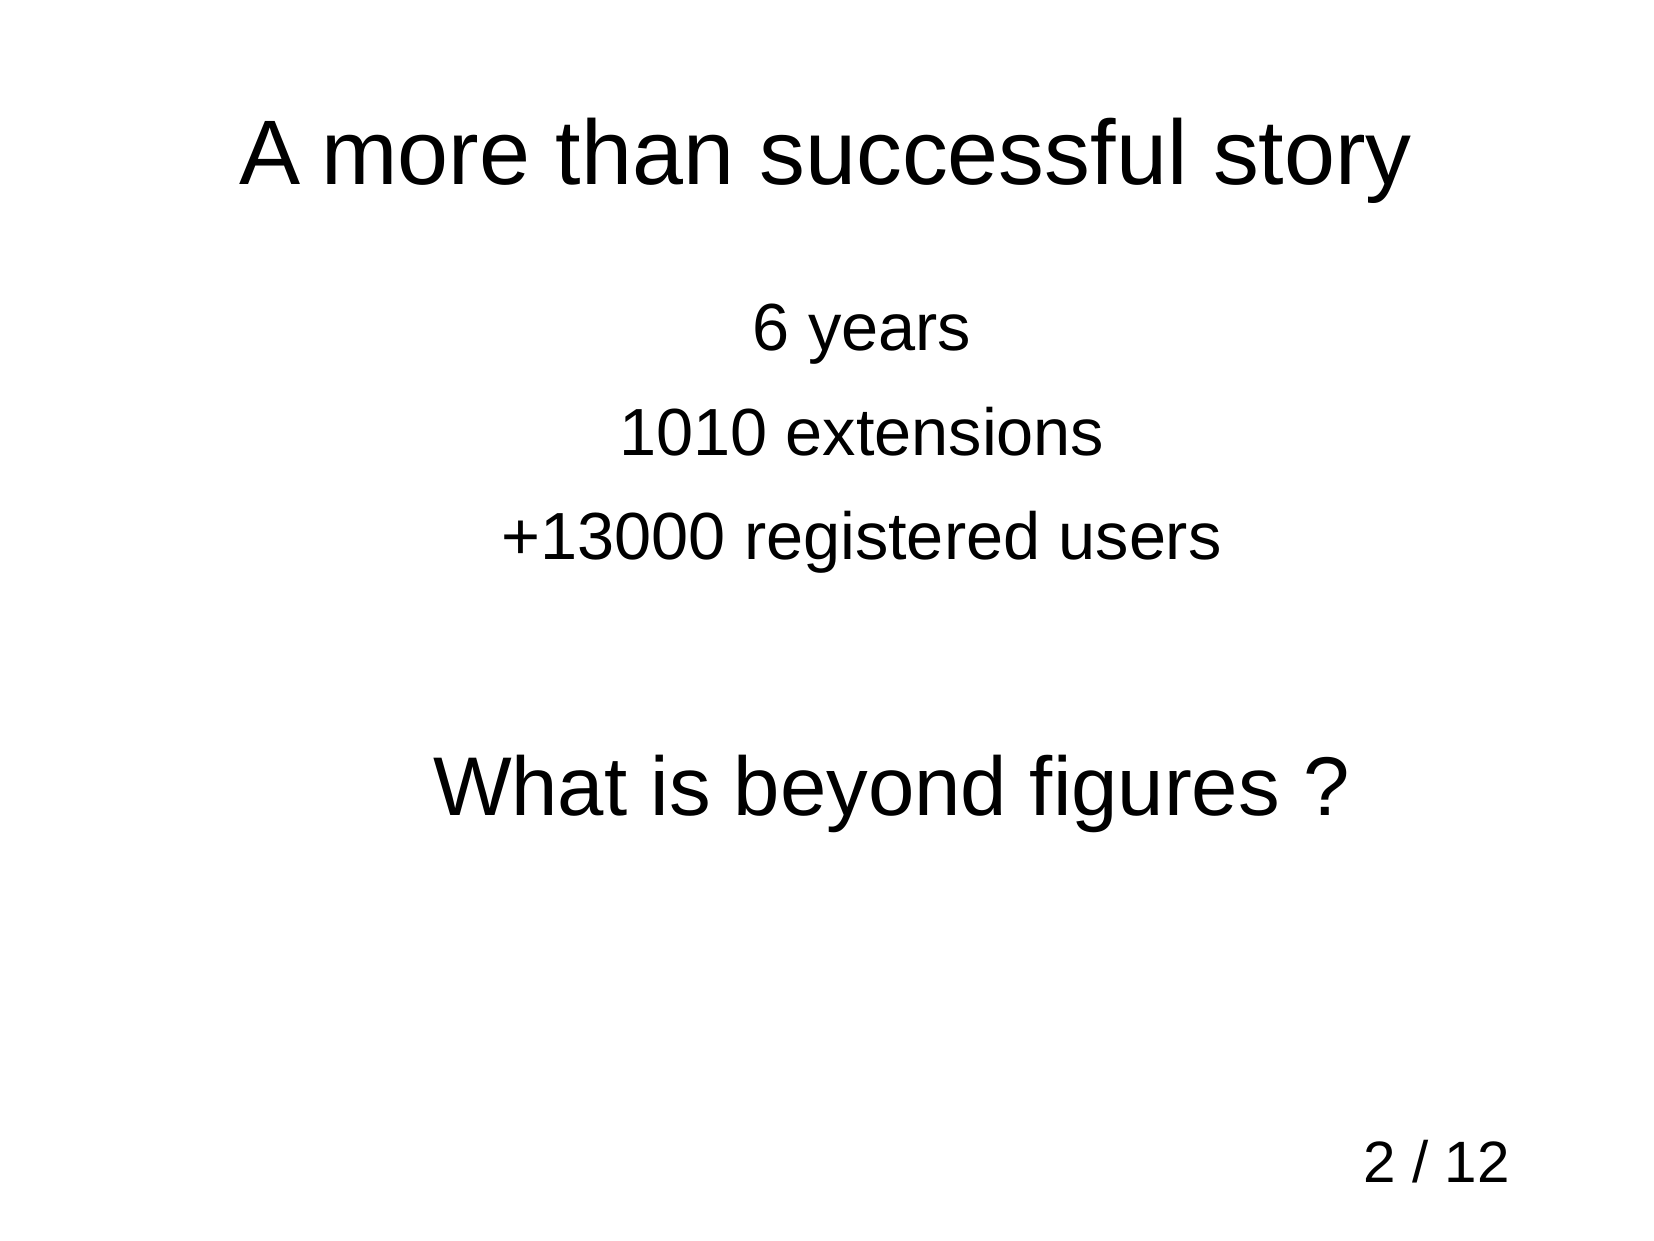

# A more than successful story
6 years
1010 extensions
+13000 registered users
What is beyond figures ?